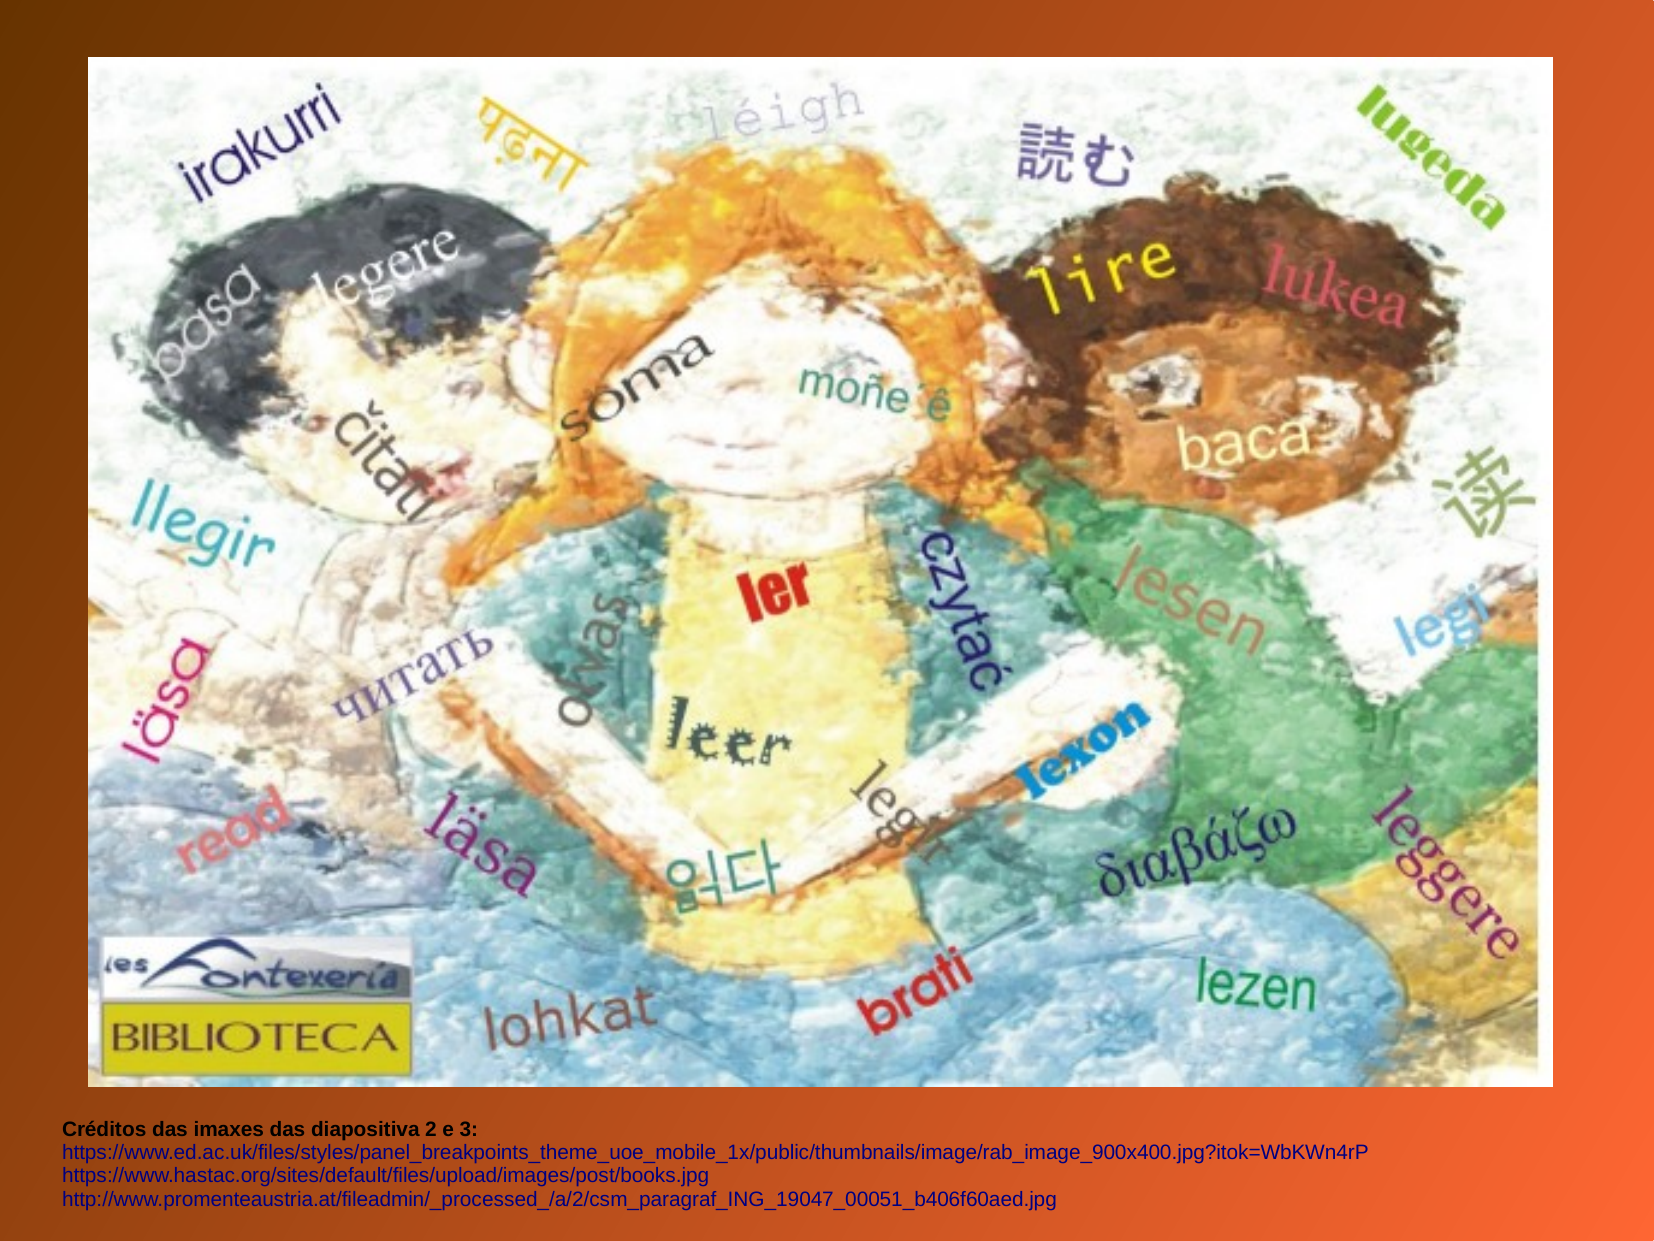

Créditos das imaxes das diapositiva 2 e 3:
https://www.ed.ac.uk/files/styles/panel_breakpoints_theme_uoe_mobile_1x/public/thumbnails/image/rab_image_900x400.jpg?itok=WbKWn4rP
https://www.hastac.org/sites/default/files/upload/images/post/books.jpg
http://www.promenteaustria.at/fileadmin/_processed_/a/2/csm_paragraf_ING_19047_00051_b406f60aed.jpg